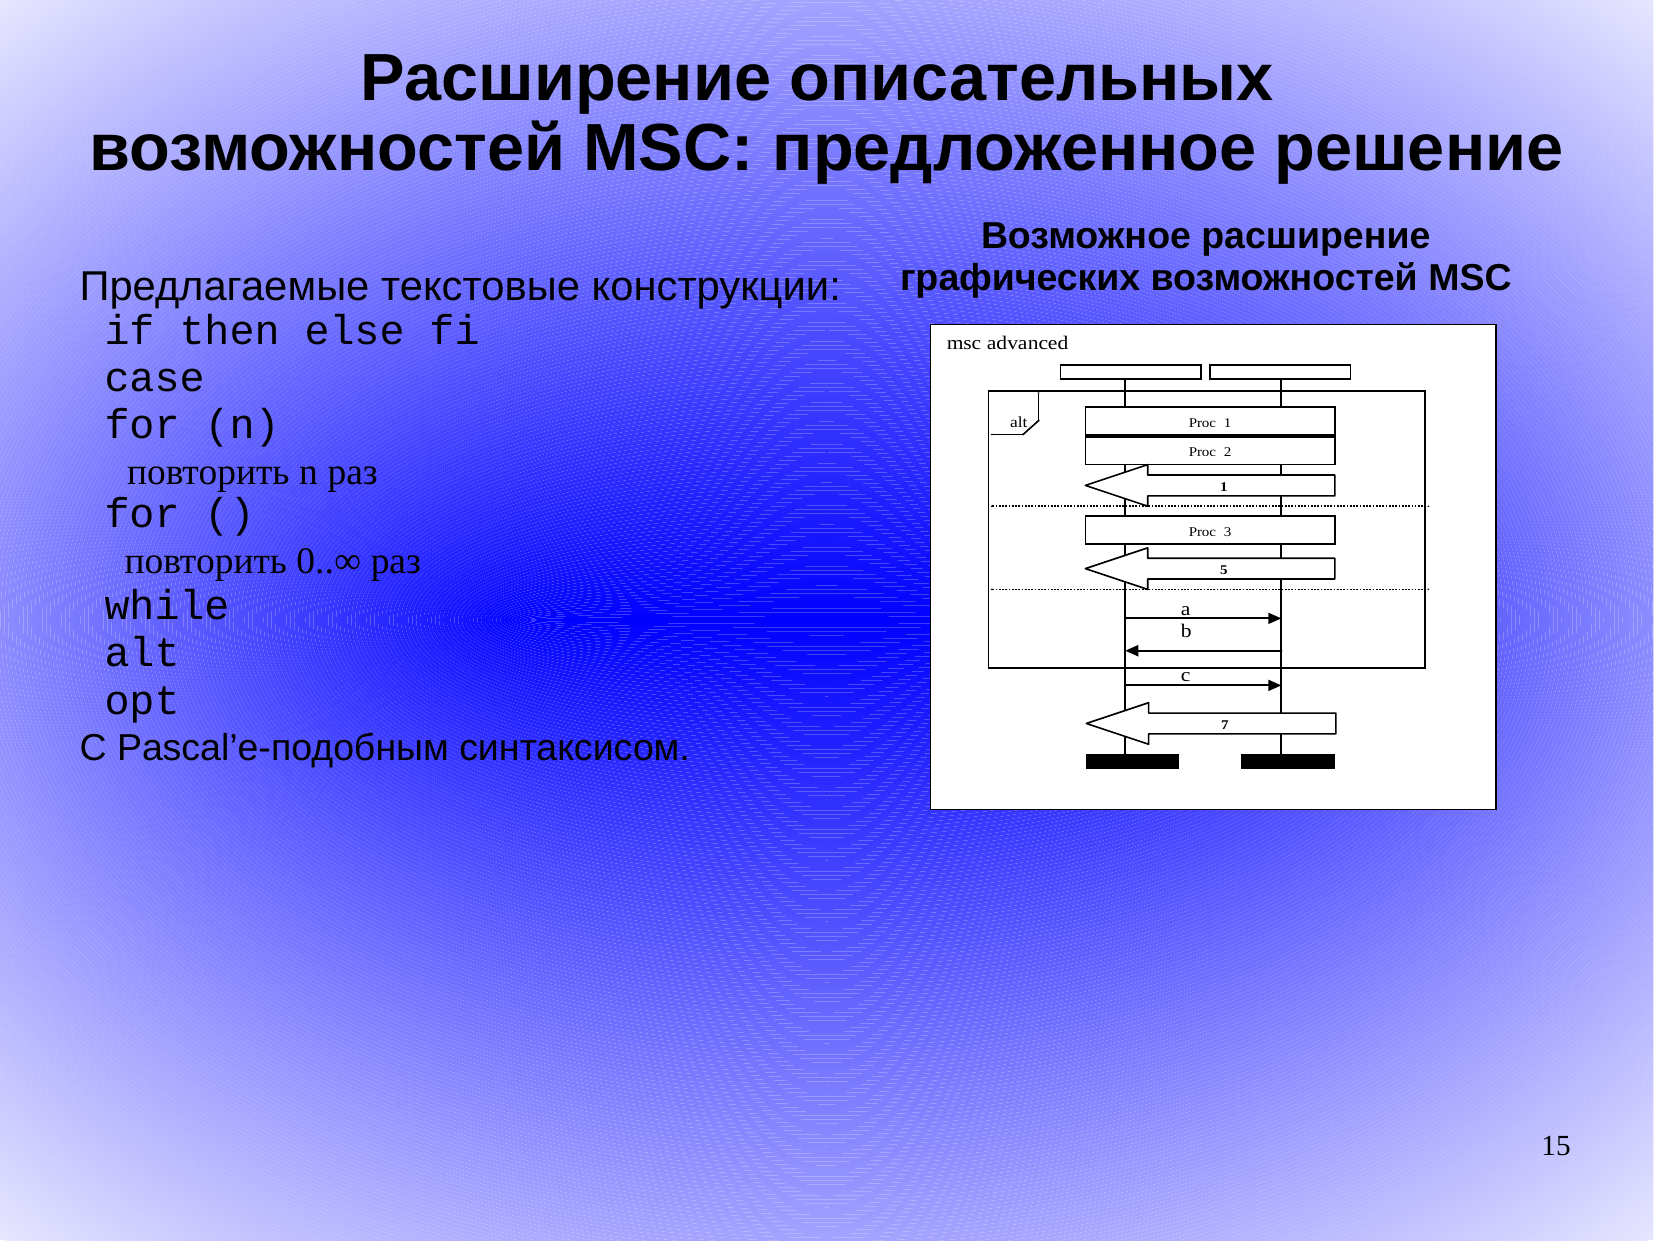

Расширение описательных
возможностей MSC: предложенное решение
Возможное расширение
графических возможностей MSC
Предлагаемые текстовые конструкции:
 if then else fi
 case
 for (n)
 повторить n раз
 for ()
 повторить 0..∞ раз
 while
 alt
 opt
С Pascal’e-подобным синтаксисом.
15